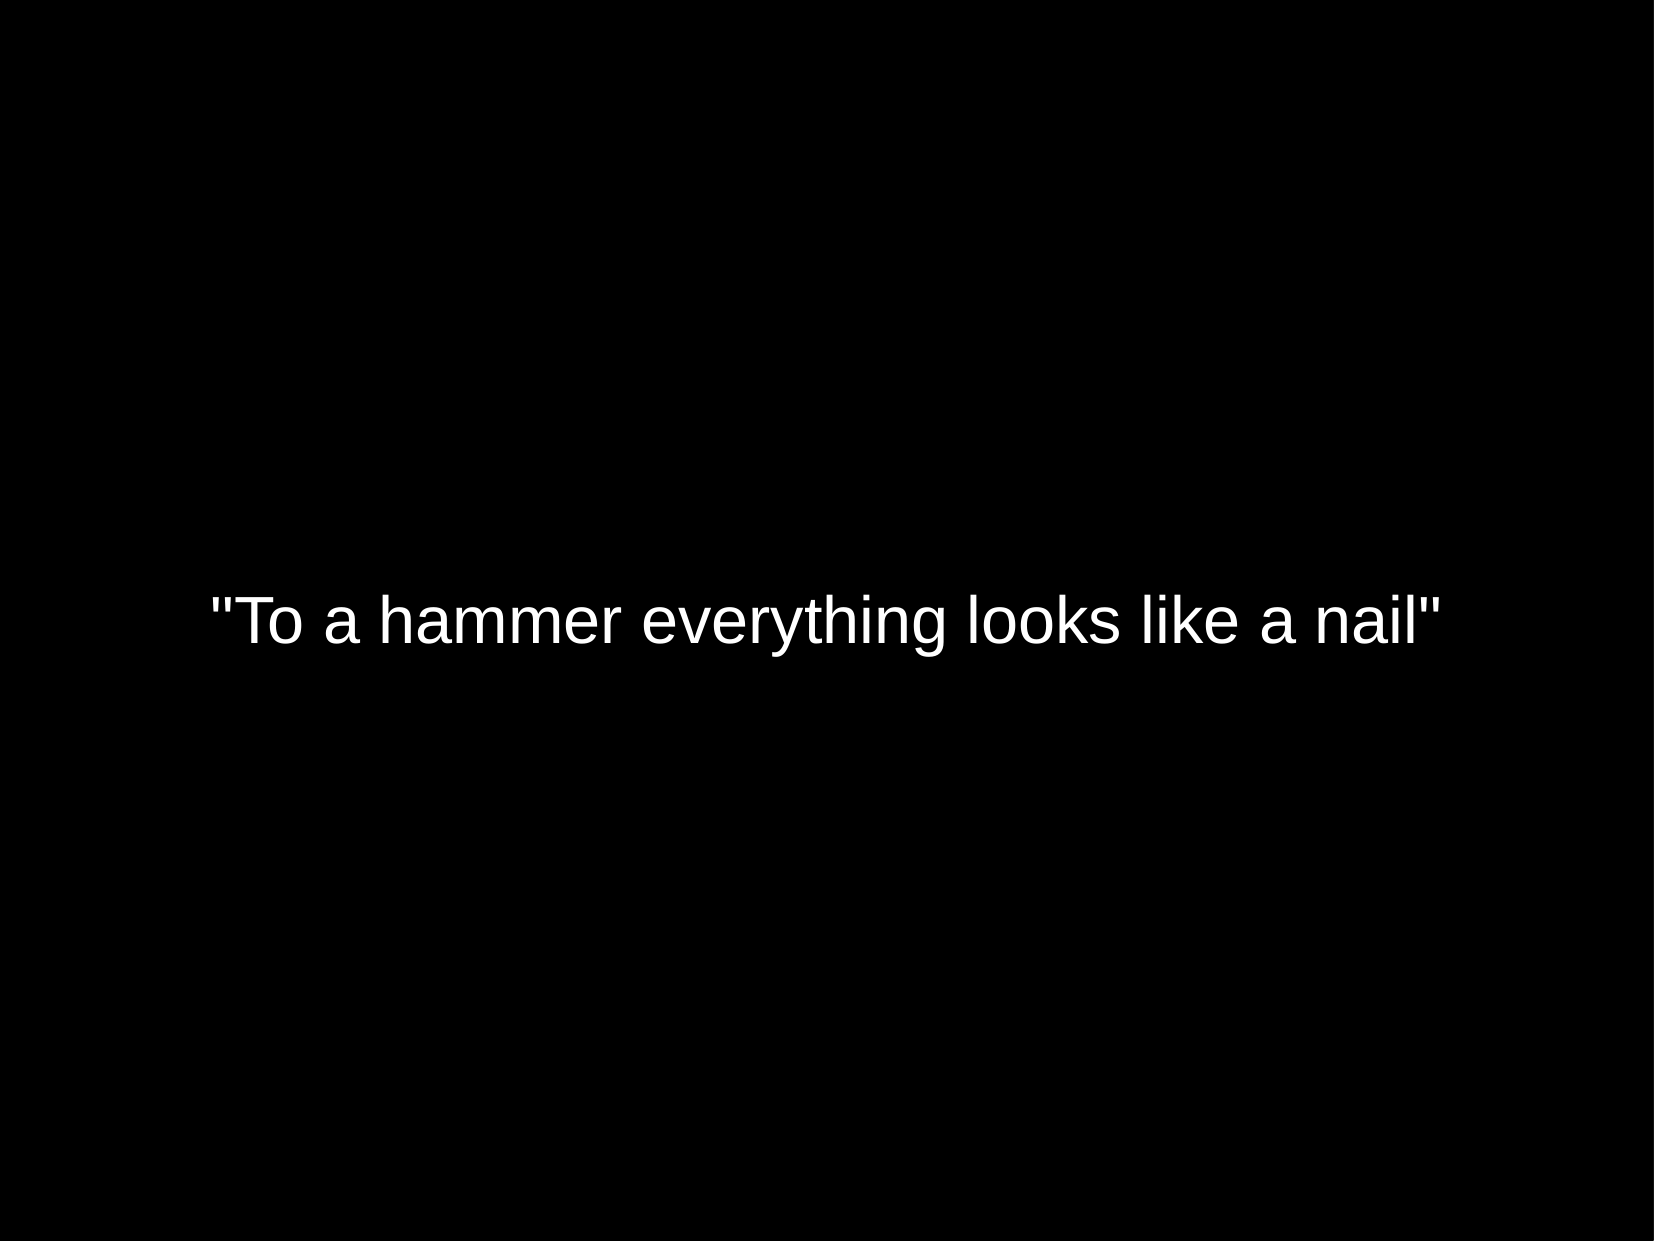

# "To a hammer everything looks like a nail"